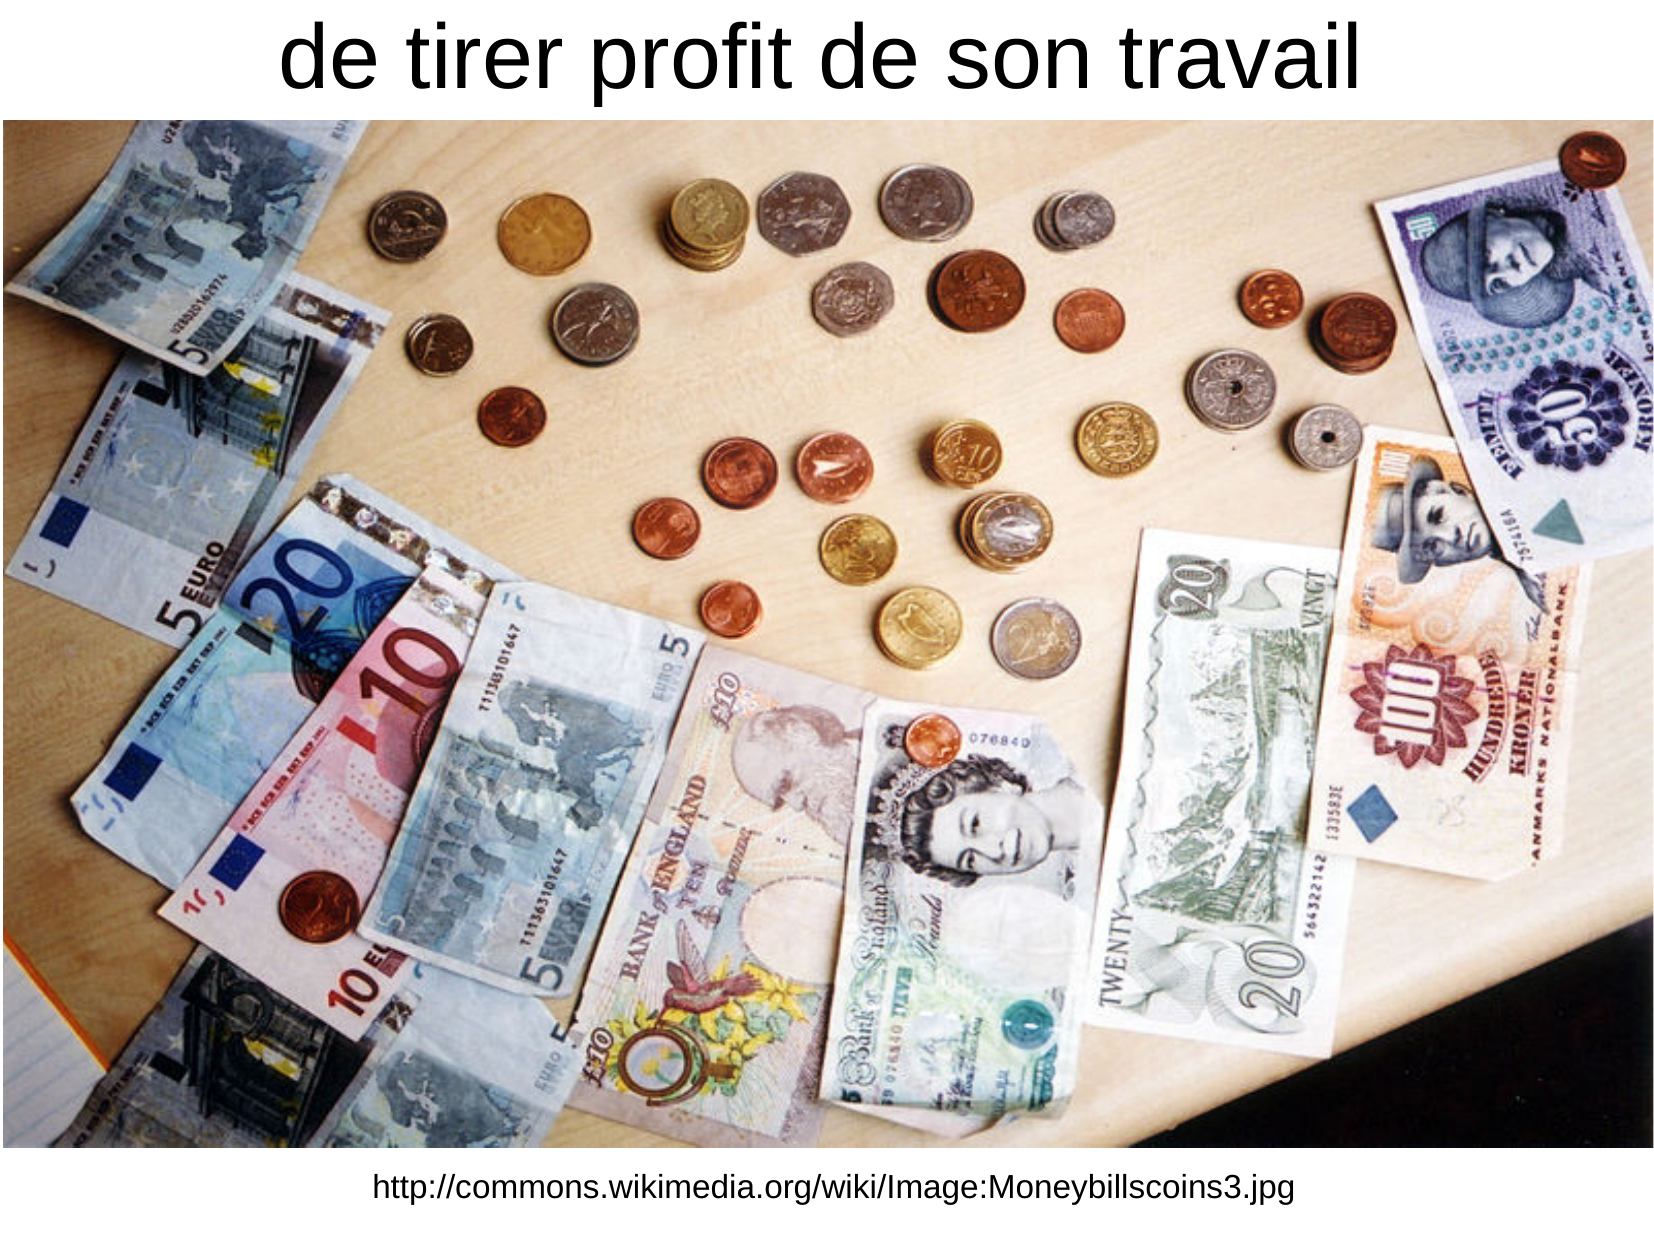

# de tirer profit de son travail
http://commons.wikimedia.org/wiki/Image:Moneybillscoins3.jpg